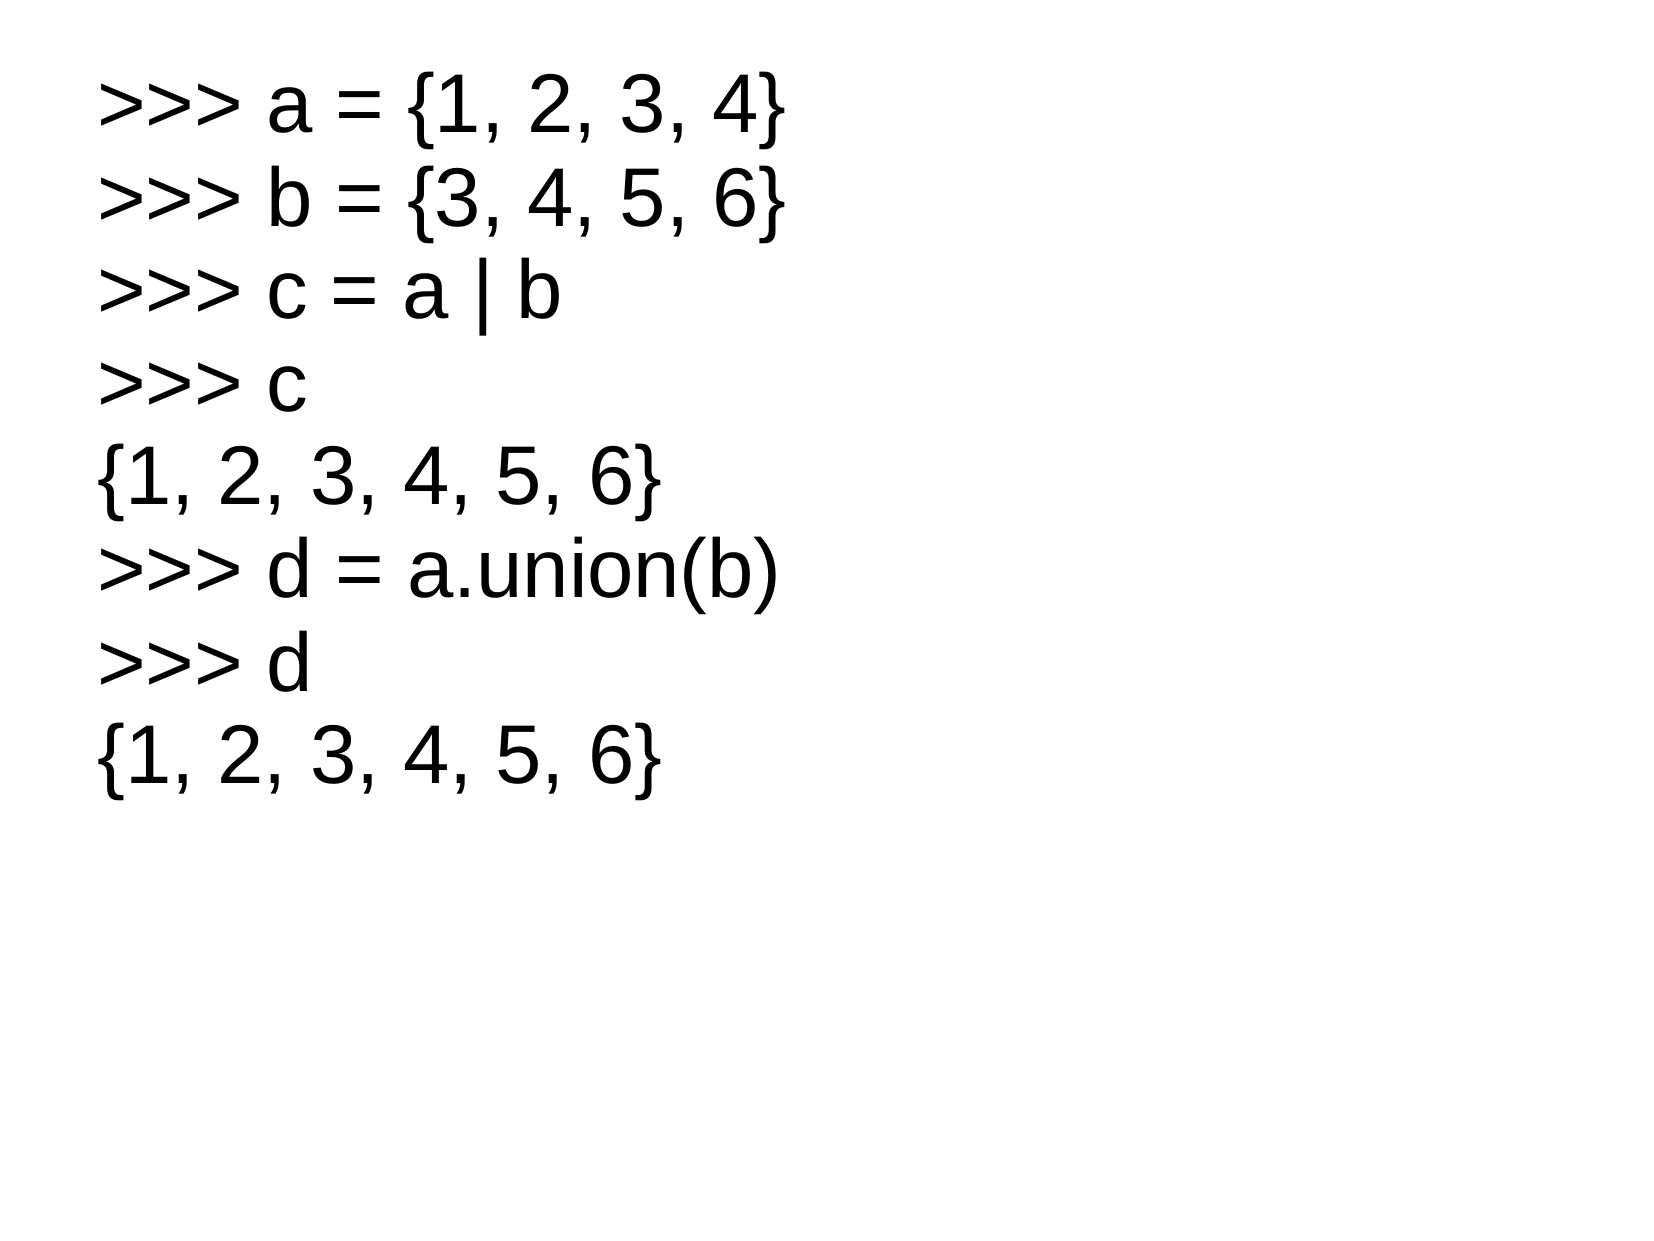

>>> a = {1, 2, 3, 4}
>>> b = {3, 4, 5, 6}
>>> c = a | b
>>> c
{1, 2, 3, 4, 5, 6}
>>> d = a.union(b)
>>> d
{1, 2, 3, 4, 5, 6}